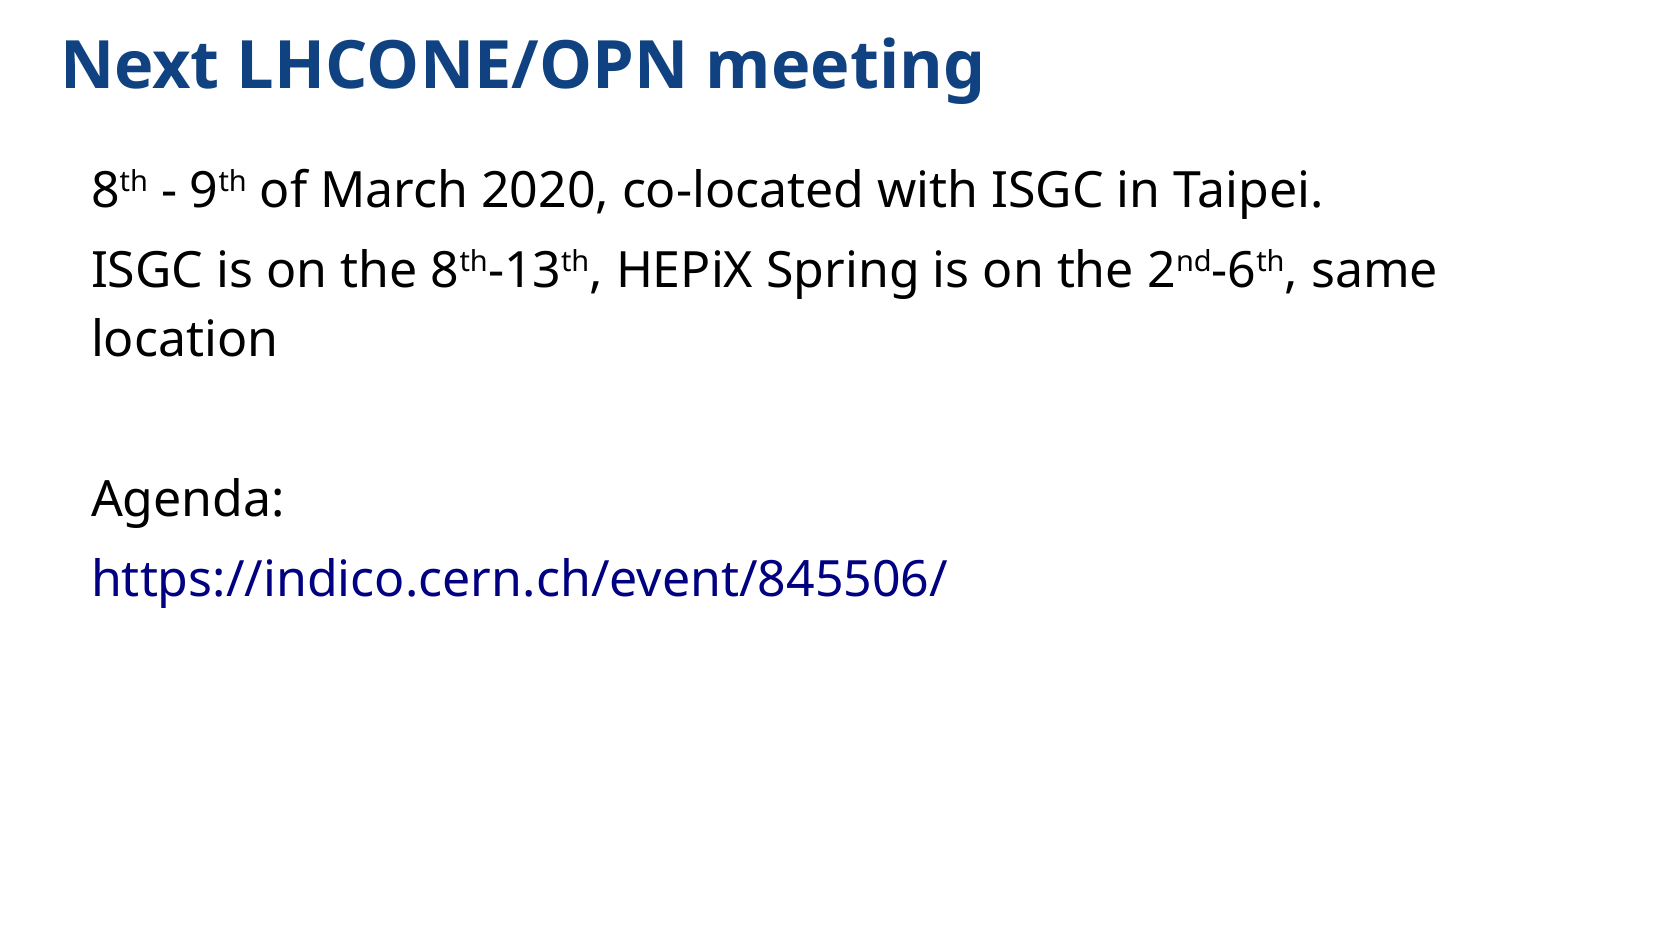

# Next LHCONE/OPN meeting
8th - 9th of March 2020, co-located with ISGC in Taipei.
ISGC is on the 8th-13th, HEPiX Spring is on the 2nd-6th, same location
Agenda:
https://indico.cern.ch/event/845506/